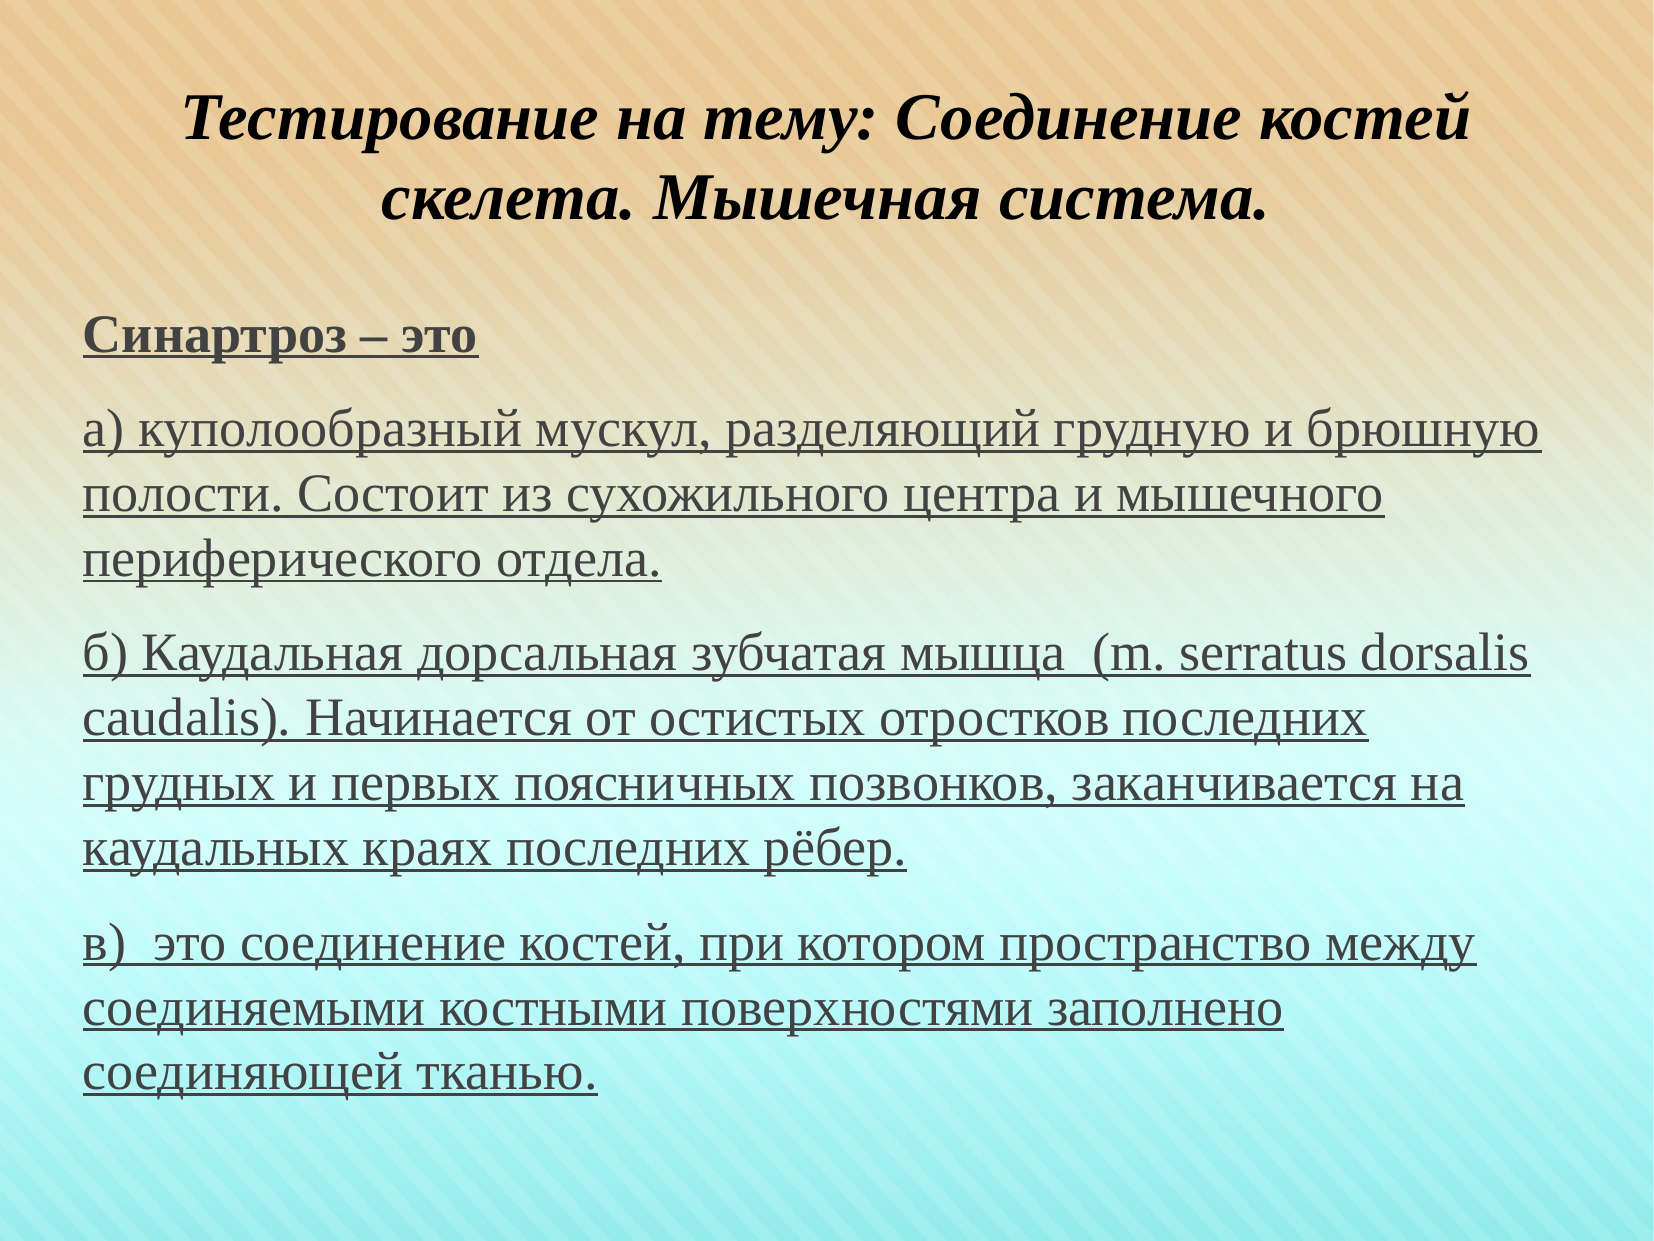

# Тестирование на тему: Соединение костей скелета. Мышечная система.
Синартроз – это
а) куполообразный мускул, разделяющий грудную и брюшную полости. Состоит из сухожильного центра и мышечного периферического отдела.
б) Каудальная дорсальная зубчатая мышца  (m. serratus dorsalis caudalis). Начинается от остистых отростков последних грудных и первых поясничных позвонков, заканчивается на каудальных краях последних рёбер.
в) это соединение костей, при котором пространство между соединяемыми костными поверхностями заполнено соединяющей тканью.